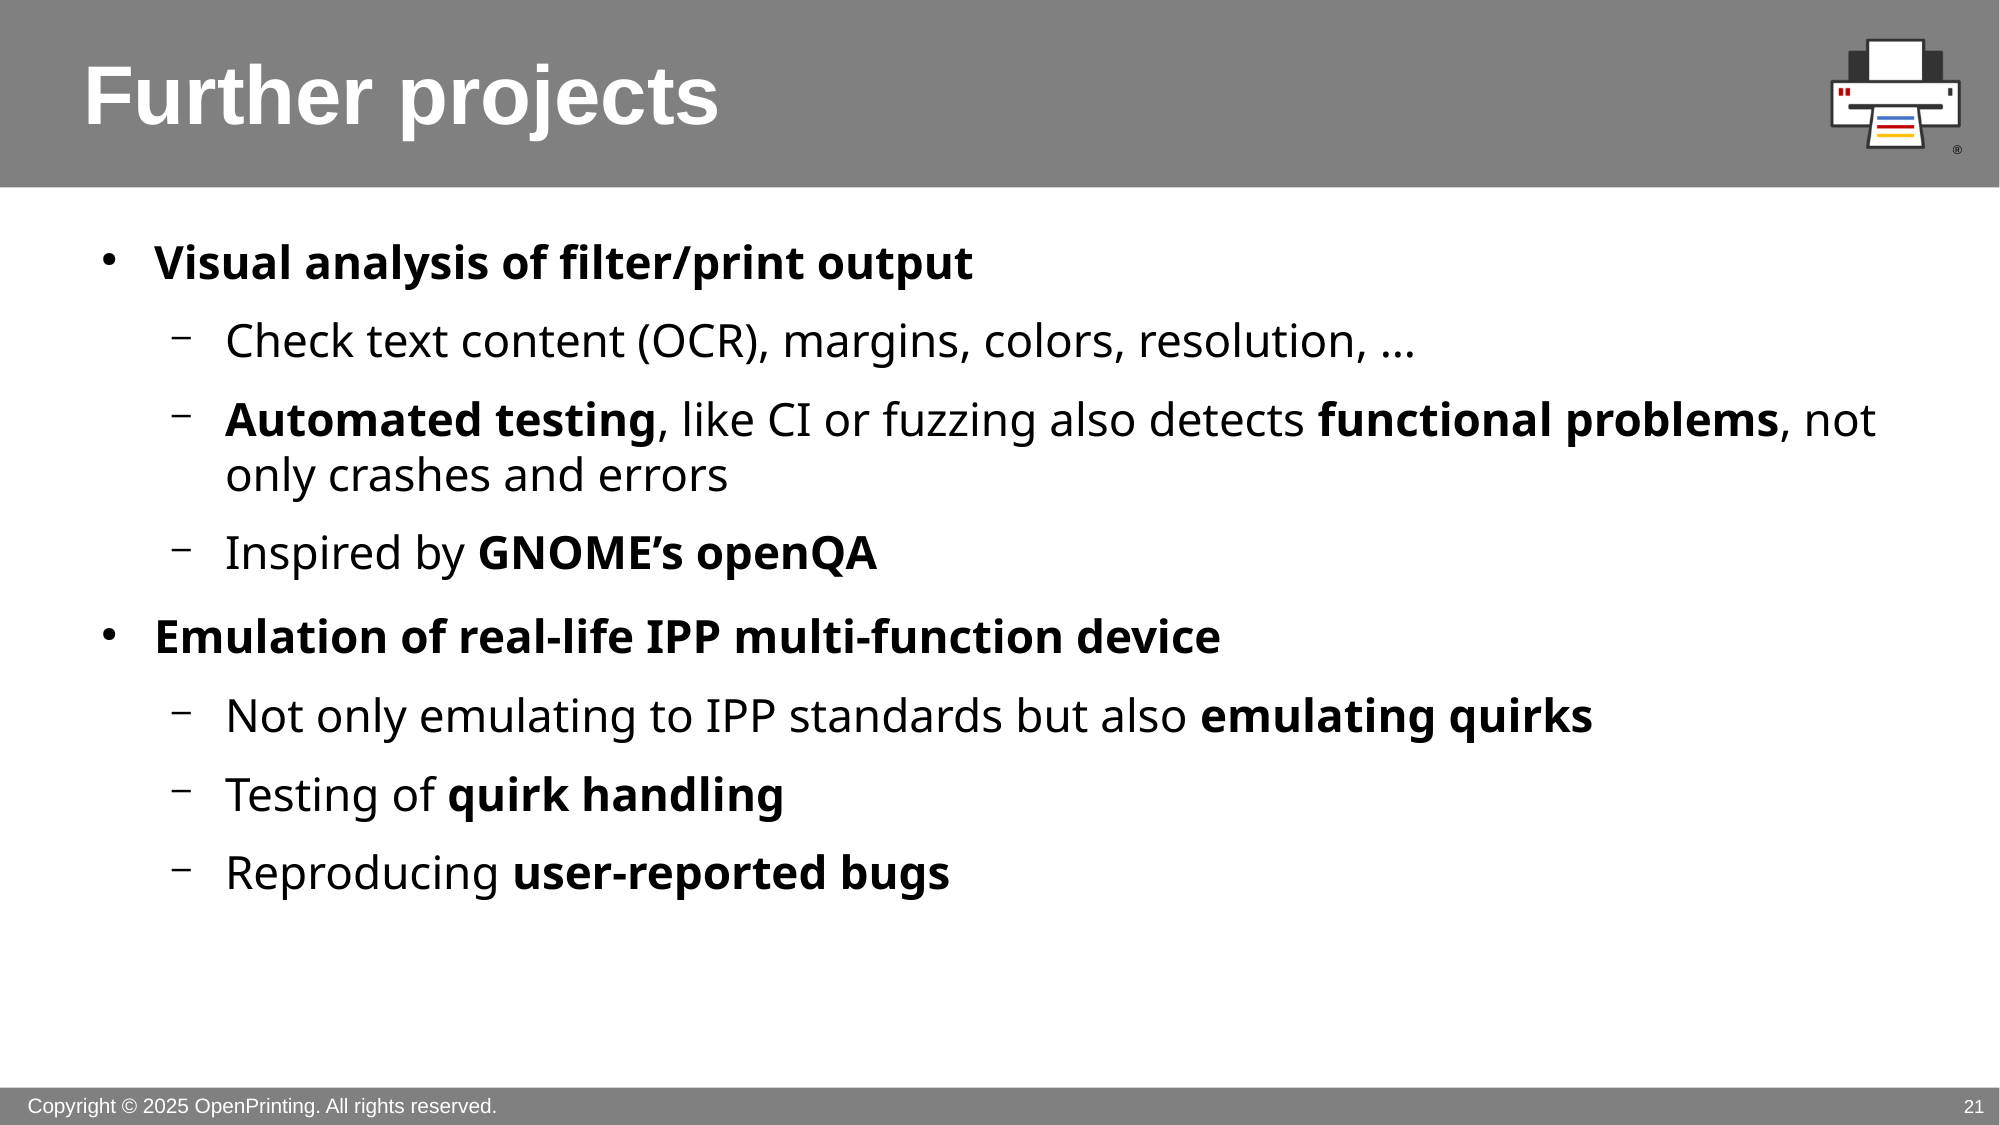

Further projects
# Visual analysis of filter/print output
Check text content (OCR), margins, colors, resolution, …
Automated testing, like CI or fuzzing also detects functional problems, not only crashes and errors
Inspired by GNOME’s openQA
Emulation of real-life IPP multi-function device
Not only emulating to IPP standards but also emulating quirks
Testing of quirk handling
Reproducing user-reported bugs